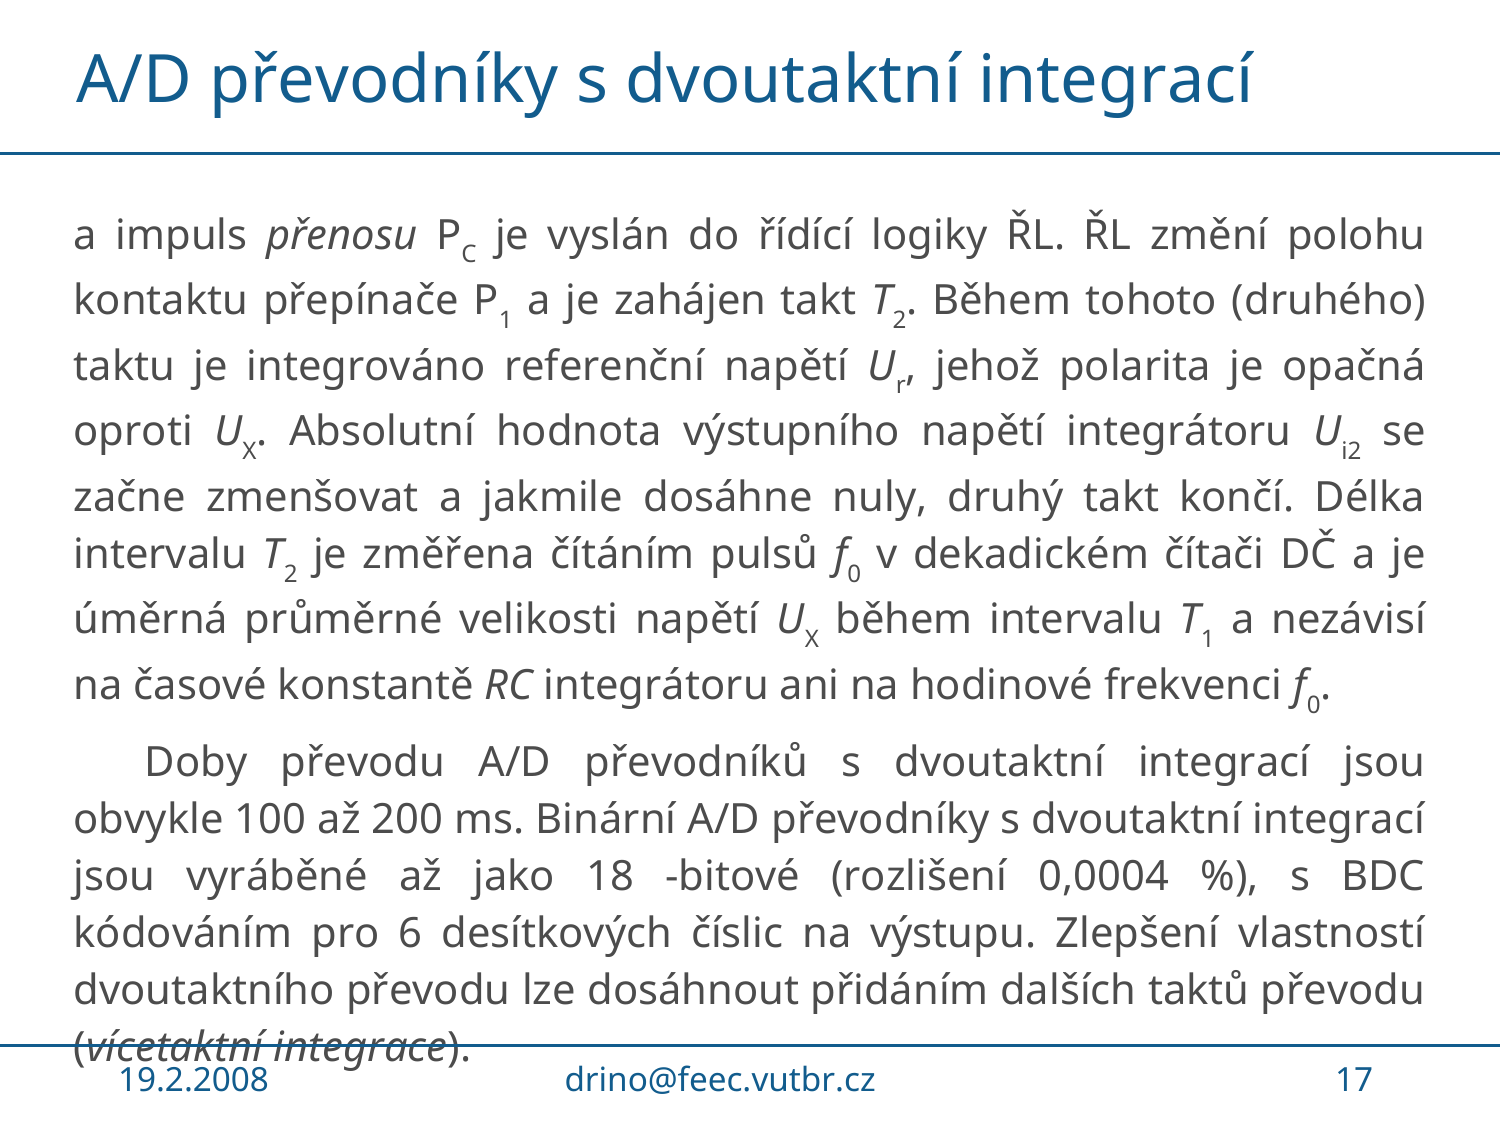

# A/D převodníky s dvoutaktní integrací
a impuls přenosu PC je vyslán do řídící logiky ŘL. ŘL změní polohu kontaktu přepínače P1 a je zahájen takt T2. Během tohoto (druhého) taktu je integrováno referenční napětí Ur, jehož polarita je opačná oproti UX. Absolutní hodnota výstupního napětí integrátoru Ui2 se začne zmenšovat a jakmile dosáhne nuly, druhý takt končí. Délka intervalu T2 je změřena čítáním pulsů f0 v dekadickém čítači DČ a je úměrná průměrné velikosti napětí UX během intervalu T1 a nezávisí na časové konstantě RC integrátoru ani na hodinové frekvenci f0.
Doby převodu A/D převodníků s dvoutaktní integrací jsou obvykle 100 až 200 ms. Binární A/D převodníky s dvoutaktní integrací jsou vyráběné až jako 18 -bitové (rozlišení 0,0004 %), s BDC kódováním pro 6 desítkových číslic na výstupu. Zlepšení vlastností dvoutaktního převodu lze dosáhnout přidáním dalších taktů převodu (vícetaktní integrace).
19.2.2008
drino@feec.vutbr.cz